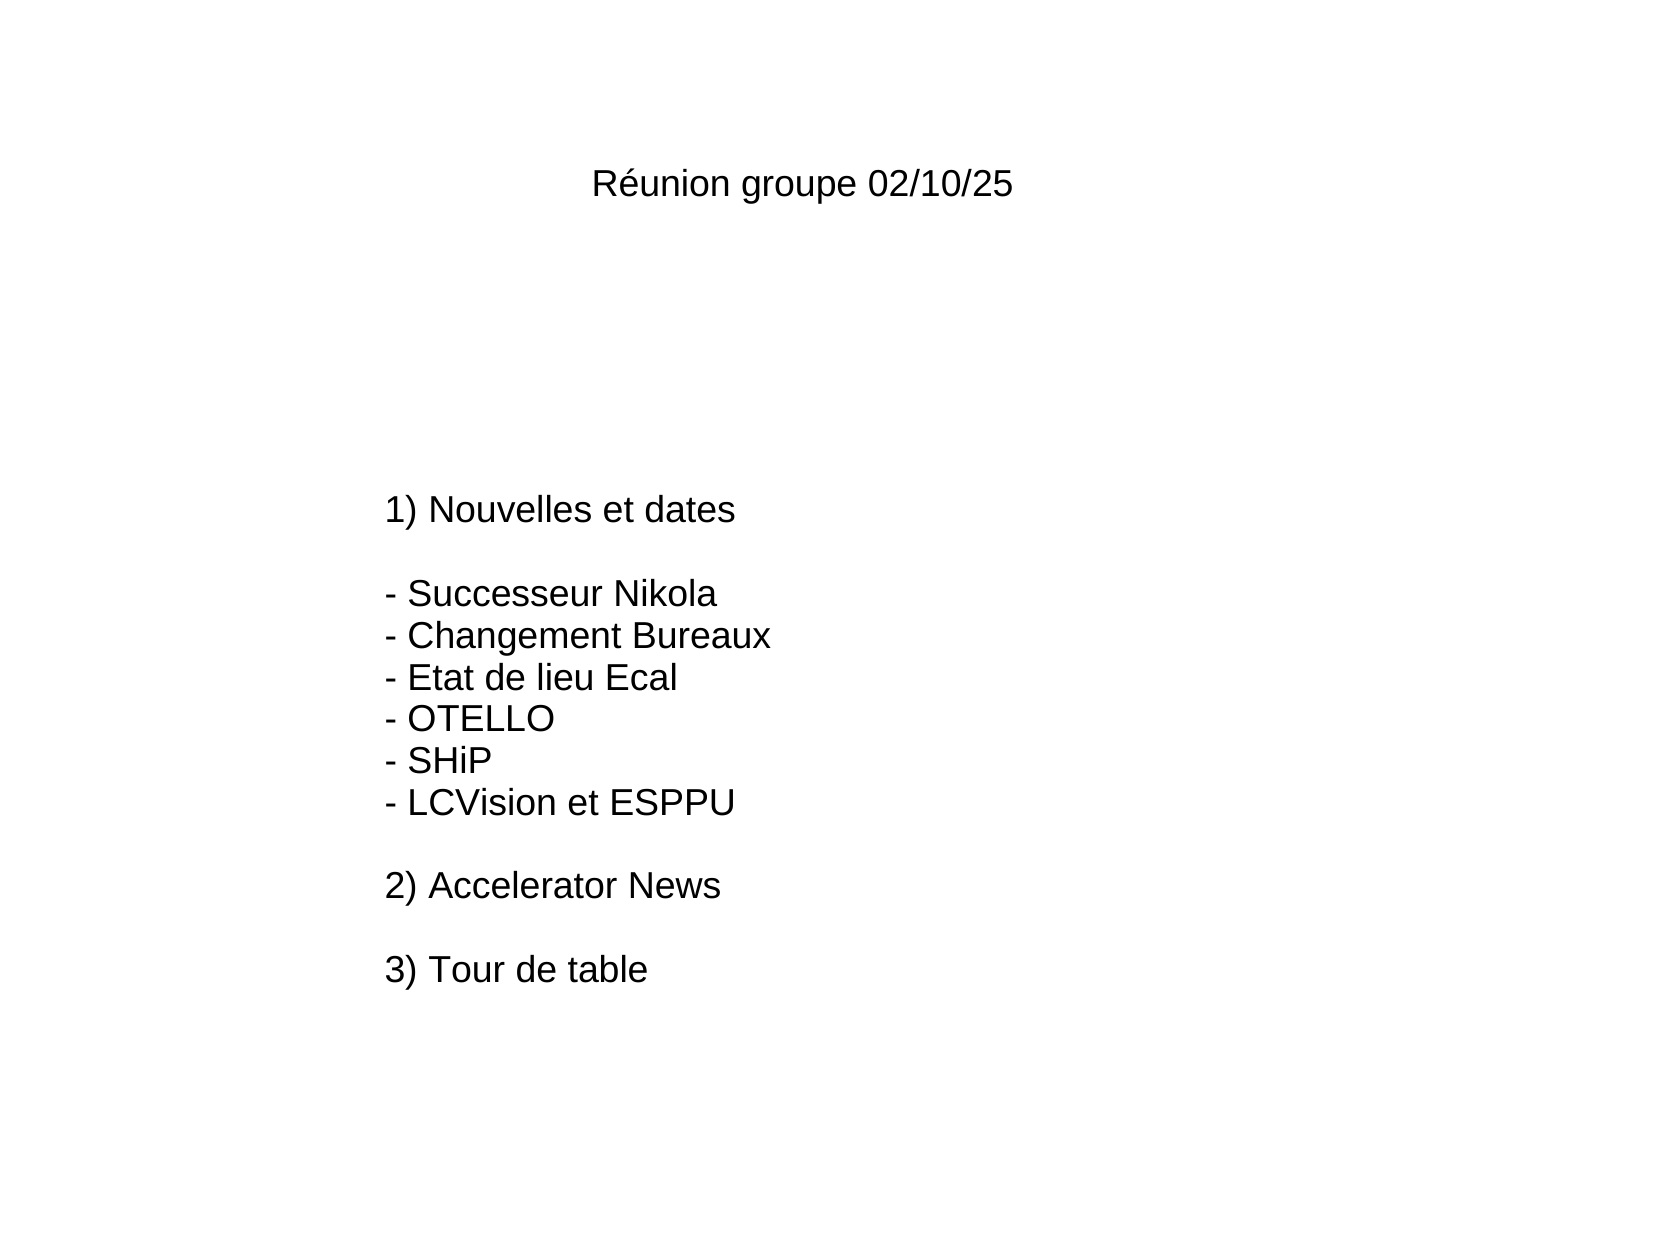

1) Nouvelles et dates
- Successeur Nikola
- Changement Bureaux
- Etat de lieu Ecal
- OTELLO
- SHiP
- LCVision et ESPPU
2) Accelerator News
3) Tour de table
Réunion groupe 02/10/25